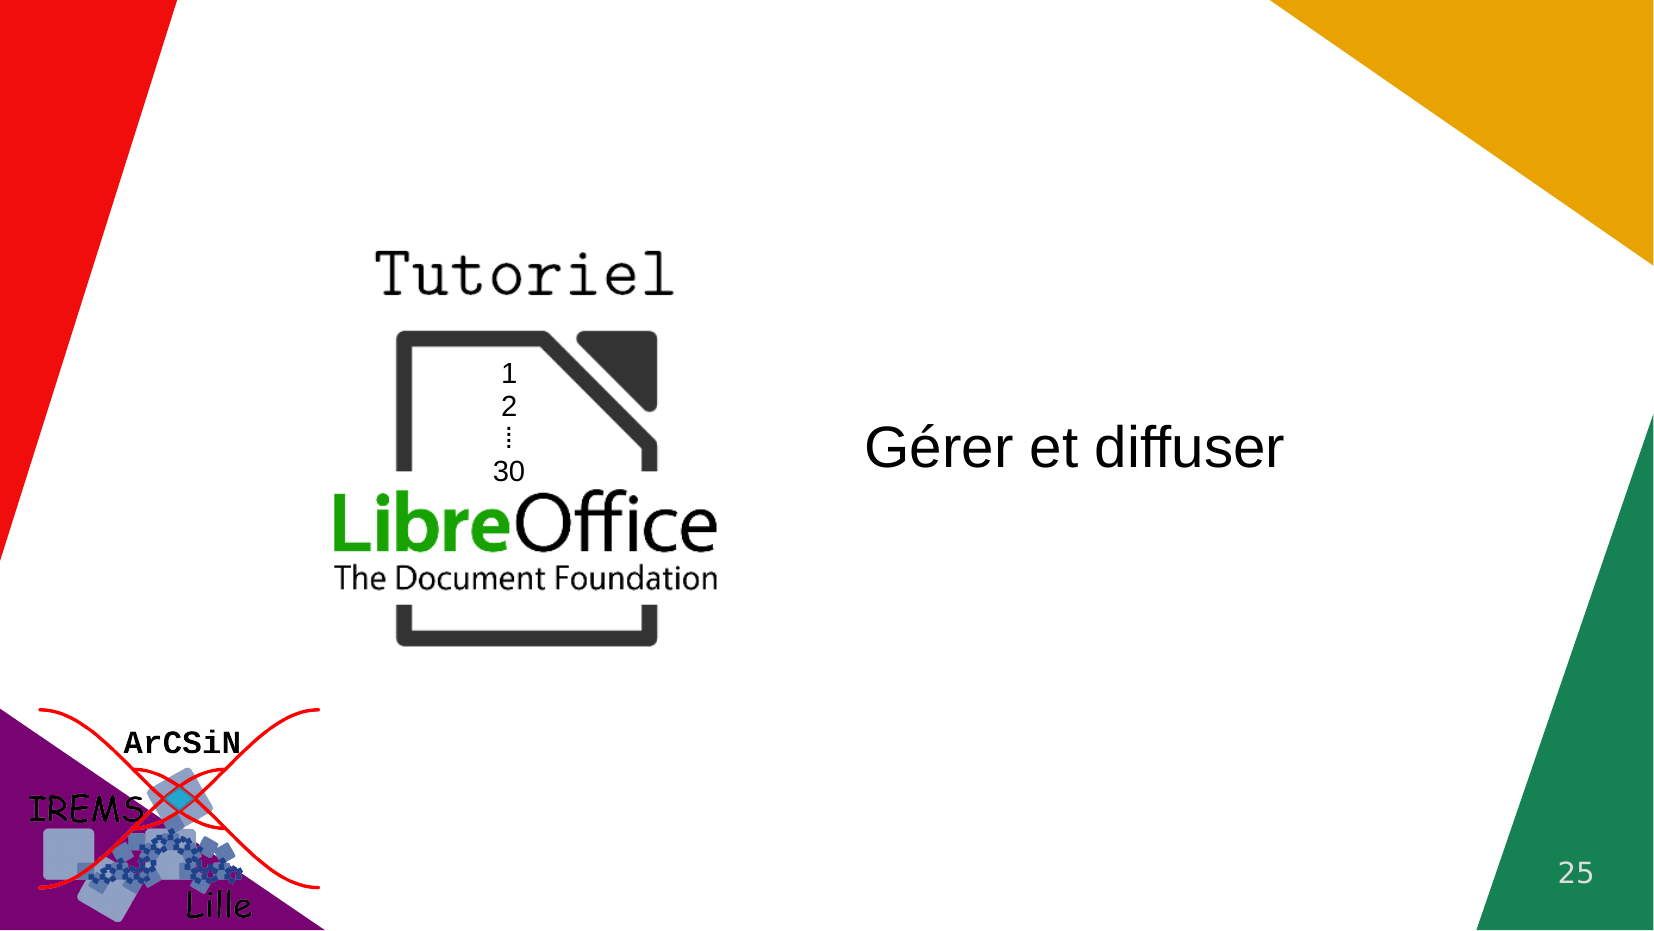

1
2
⁞
30
Gérer et diffuser
25